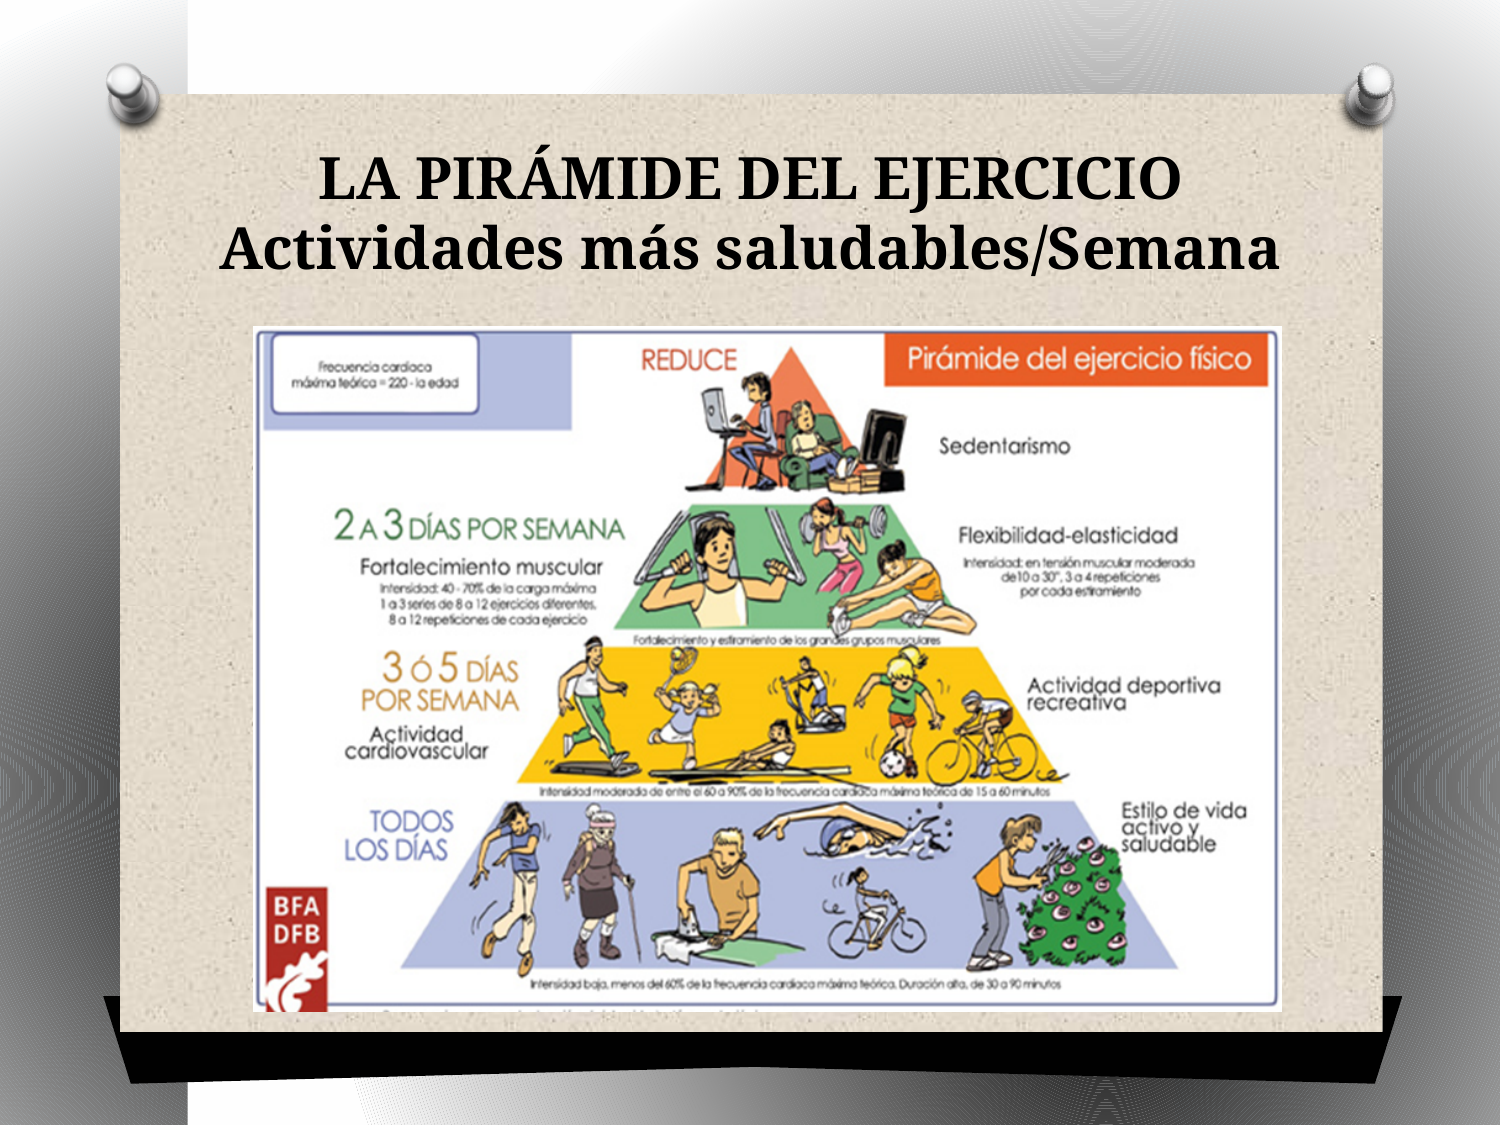

# LA PIRÁMIDE DEL EJERCICIO Actividades más saludables/Semana